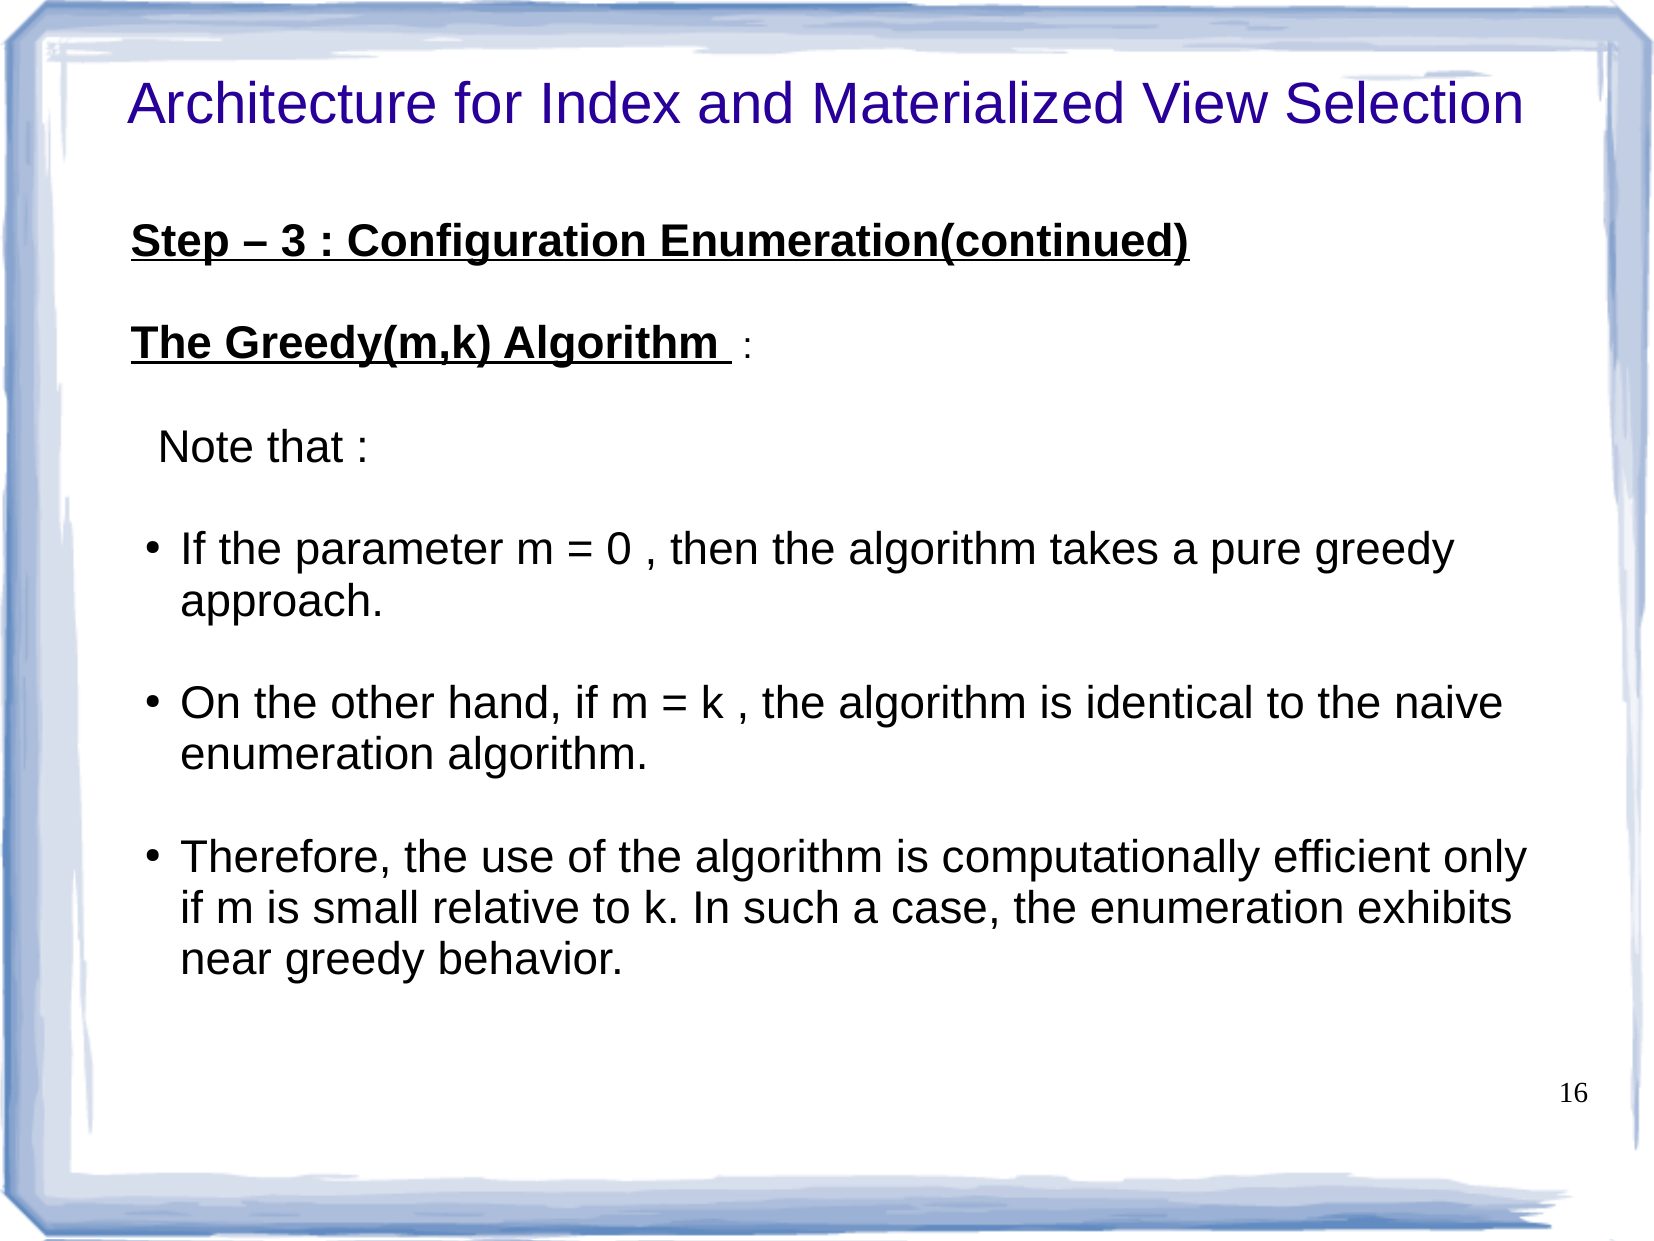

# Architecture for Index and Materialized View Selection
Step – 3 : Configuration Enumeration(continued)
The Greedy(m,k) Algorithm :
 Note that :
If the parameter m = 0 , then the algorithm takes a pure greedy approach.
On the other hand, if m = k , the algorithm is identical to the naive enumeration algorithm.
Therefore, the use of the algorithm is computationally efficient only if m is small relative to k. In such a case, the enumeration exhibits near greedy behavior.
16